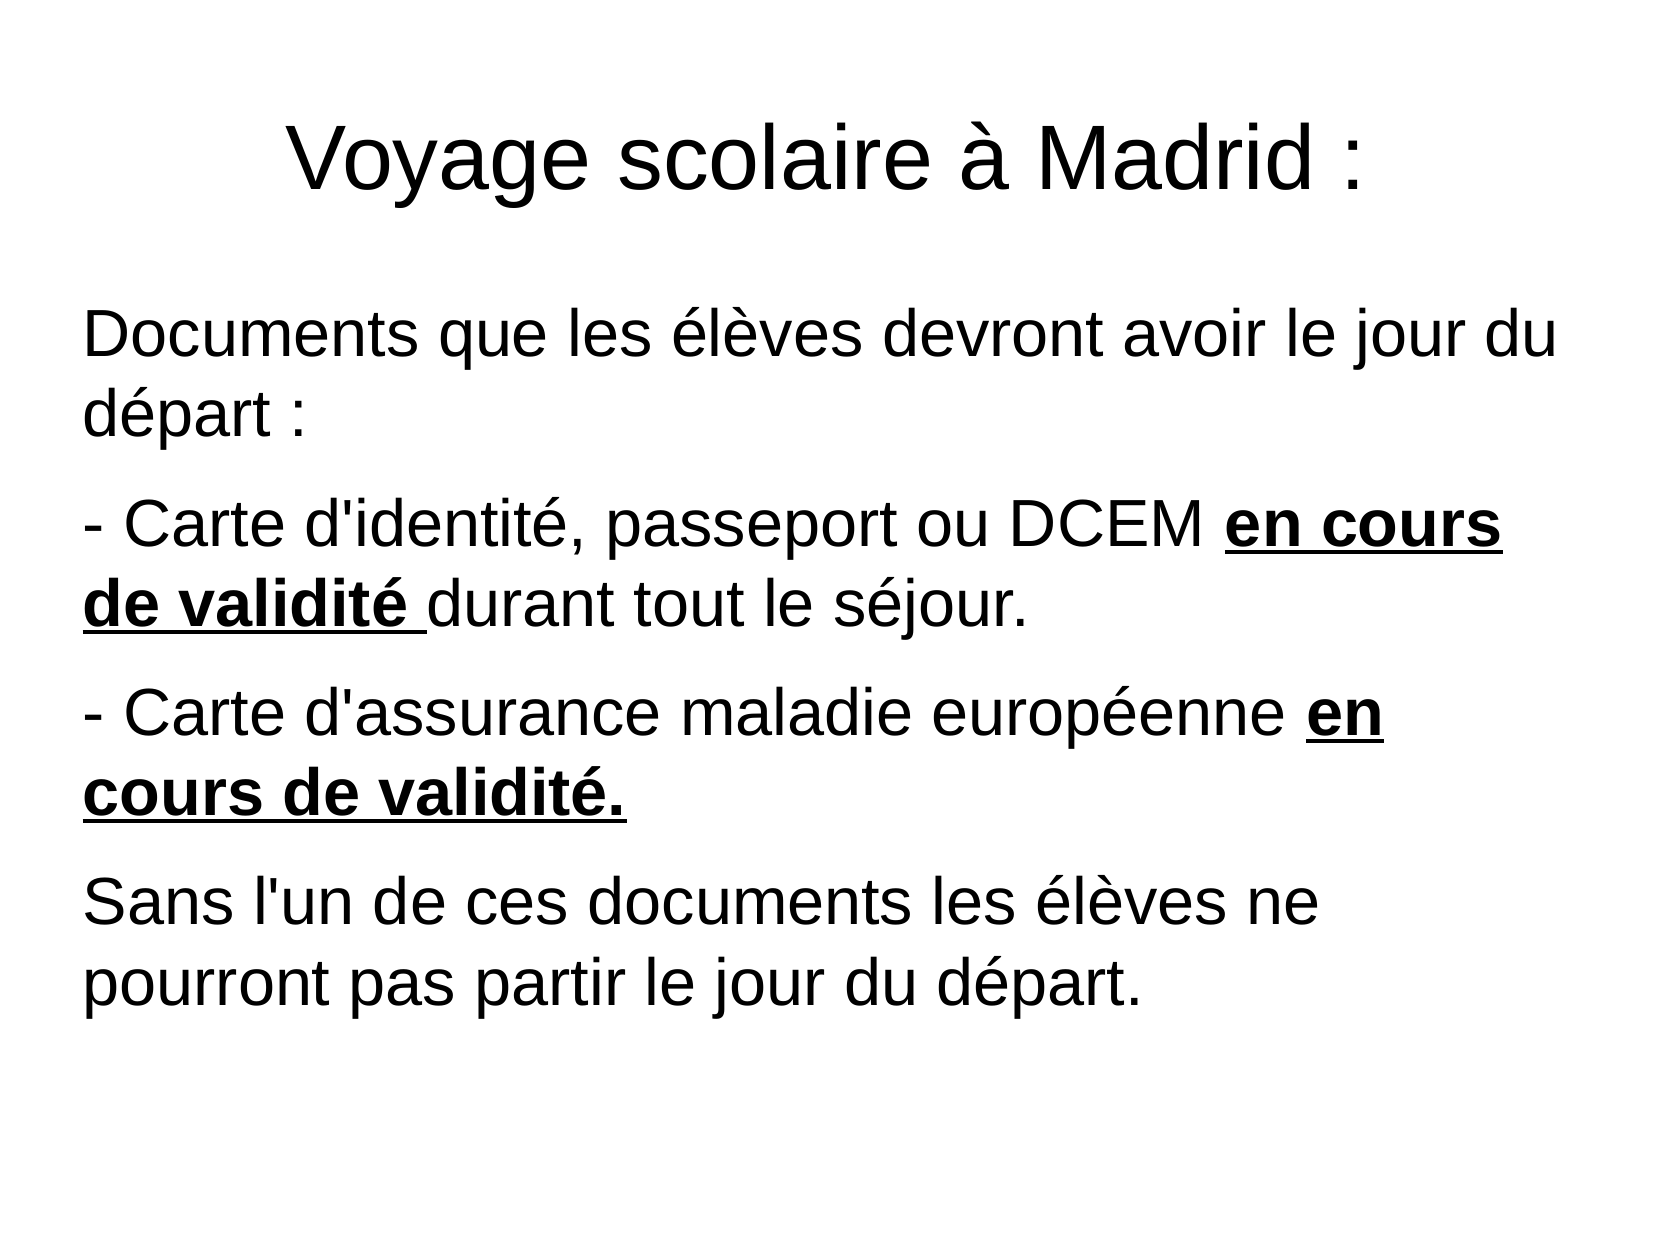

# Voyage scolaire à Madrid :
Documents que les élèves devront avoir le jour du départ :
- Carte d'identité, passeport ou DCEM en cours de validité durant tout le séjour.
- Carte d'assurance maladie européenne en cours de validité.
Sans l'un de ces documents les élèves ne pourront pas partir le jour du départ.